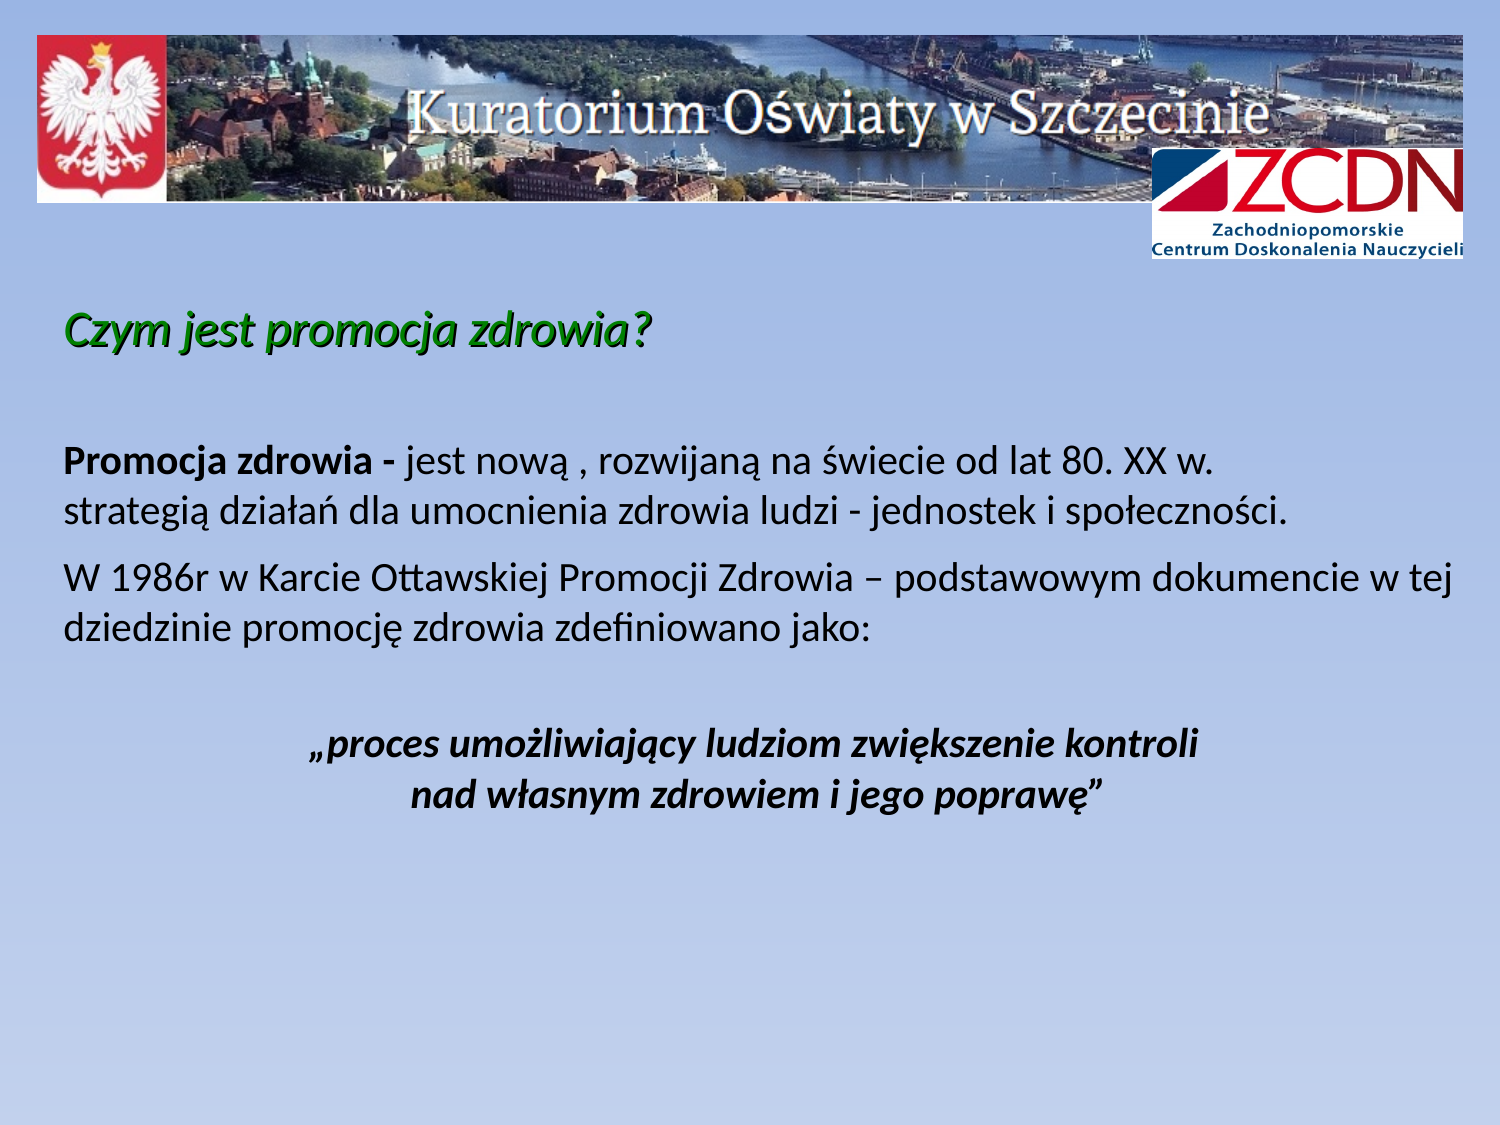

#
Czym jest promocja zdrowia?
Promocja zdrowia - jest nową , rozwijaną na świecie od lat 80. XX w.
strategią działań dla umocnienia zdrowia ludzi - jednostek i społeczności.
W 1986r w Karcie Ottawskiej Promocji Zdrowia – podstawowym dokumencie w tej dziedzinie promocję zdrowia zdefiniowano jako:
„proces umożliwiający ludziom zwiększenie kontroli
nad własnym zdrowiem i jego poprawę”